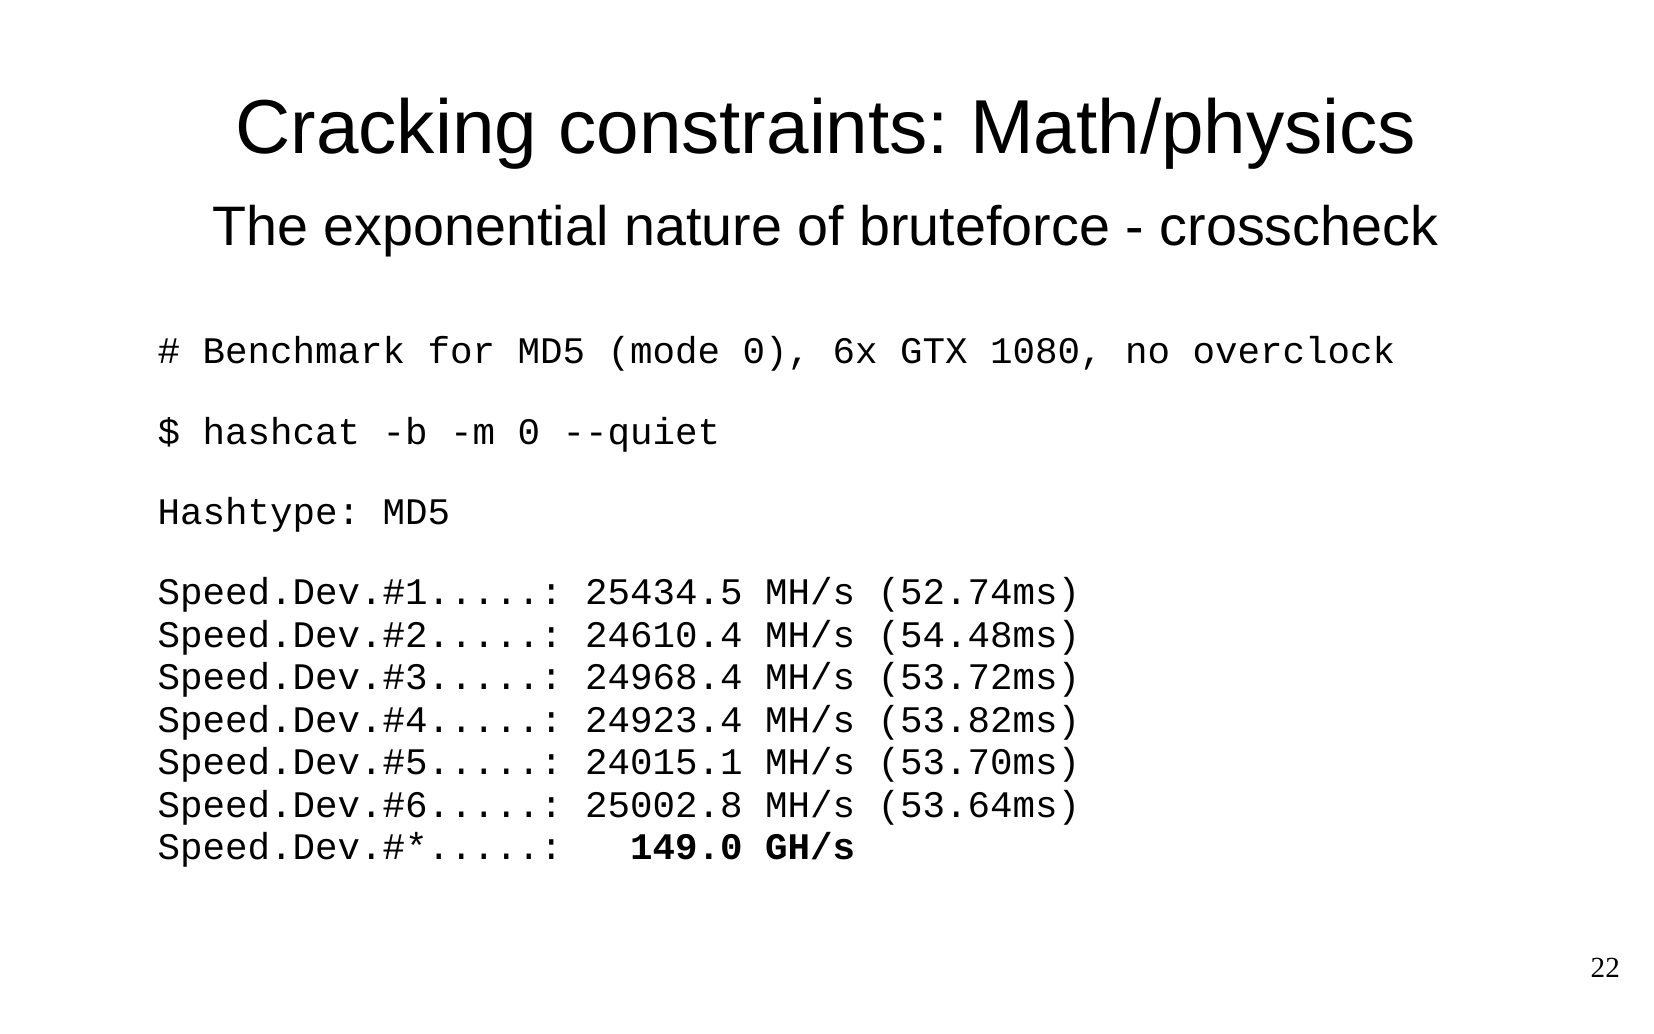

# Cracking constraints: Math/physics
The exponential nature of bruteforce - crosscheck
# Benchmark for MD5 (mode 0), 6x GTX 1080, no overclock
$ hashcat -b -m 0 --quiet
Hashtype: MD5
Speed.Dev.#1.....: 25434.5 MH/s (52.74ms)
Speed.Dev.#2.....: 24610.4 MH/s (54.48ms)
Speed.Dev.#3.....: 24968.4 MH/s (53.72ms)
Speed.Dev.#4.....: 24923.4 MH/s (53.82ms)
Speed.Dev.#5.....: 24015.1 MH/s (53.70ms)
Speed.Dev.#6.....: 25002.8 MH/s (53.64ms)
Speed.Dev.#*.....: 149.0 GH/s